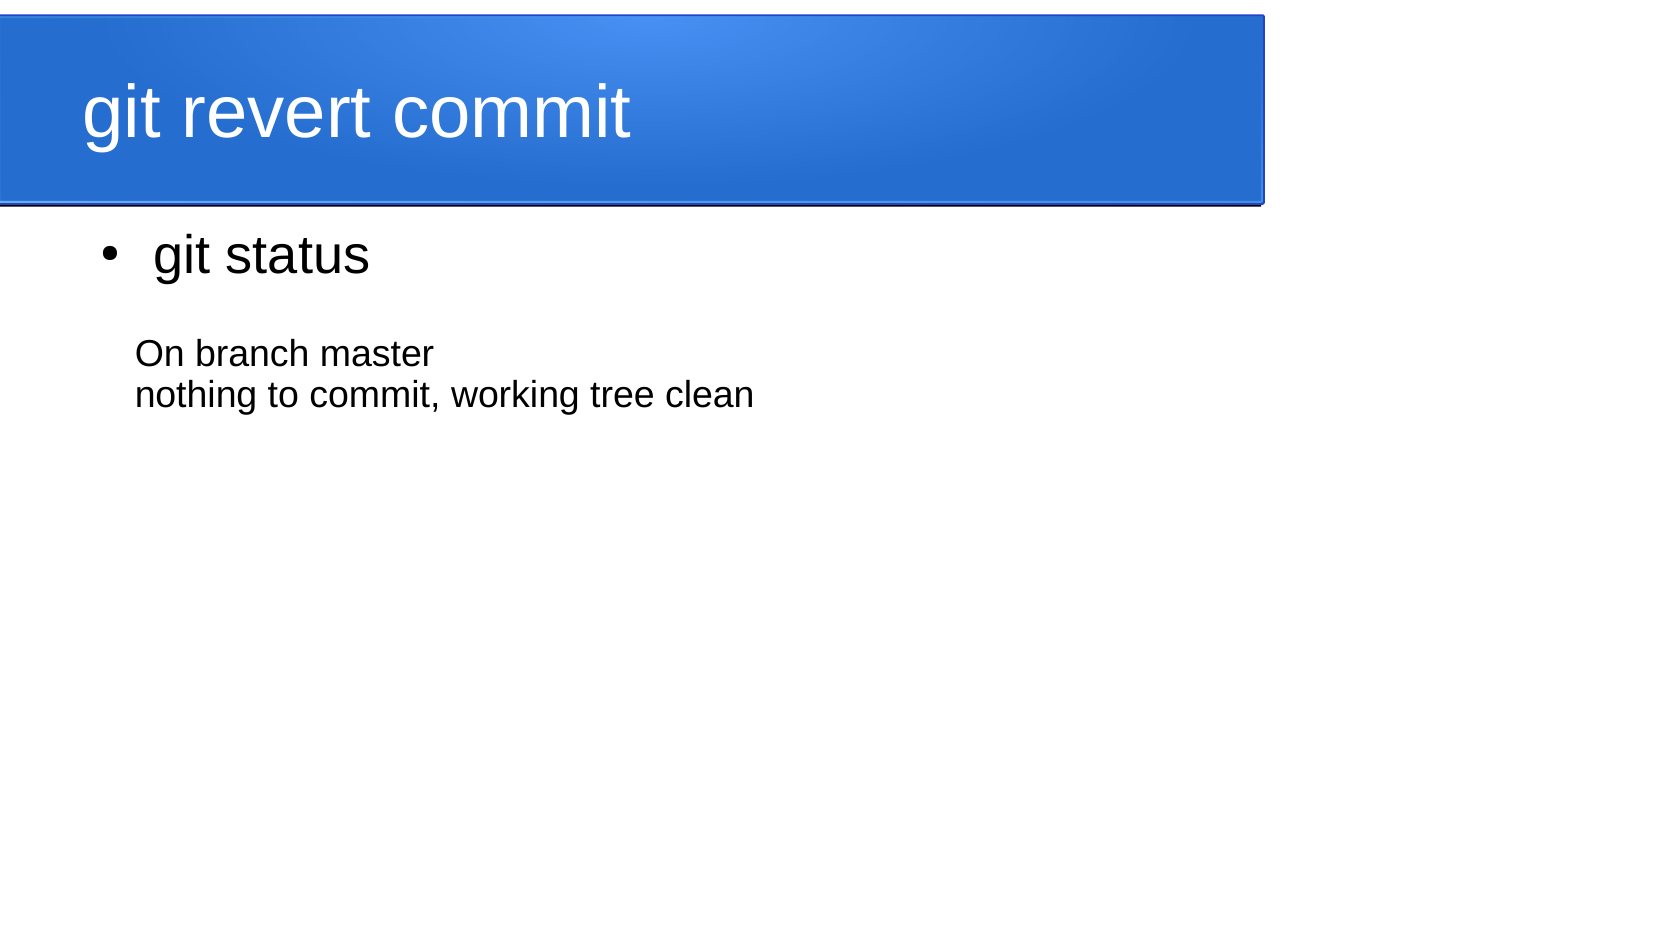

# git revert commit
git status
On branch master
nothing to commit, working tree clean